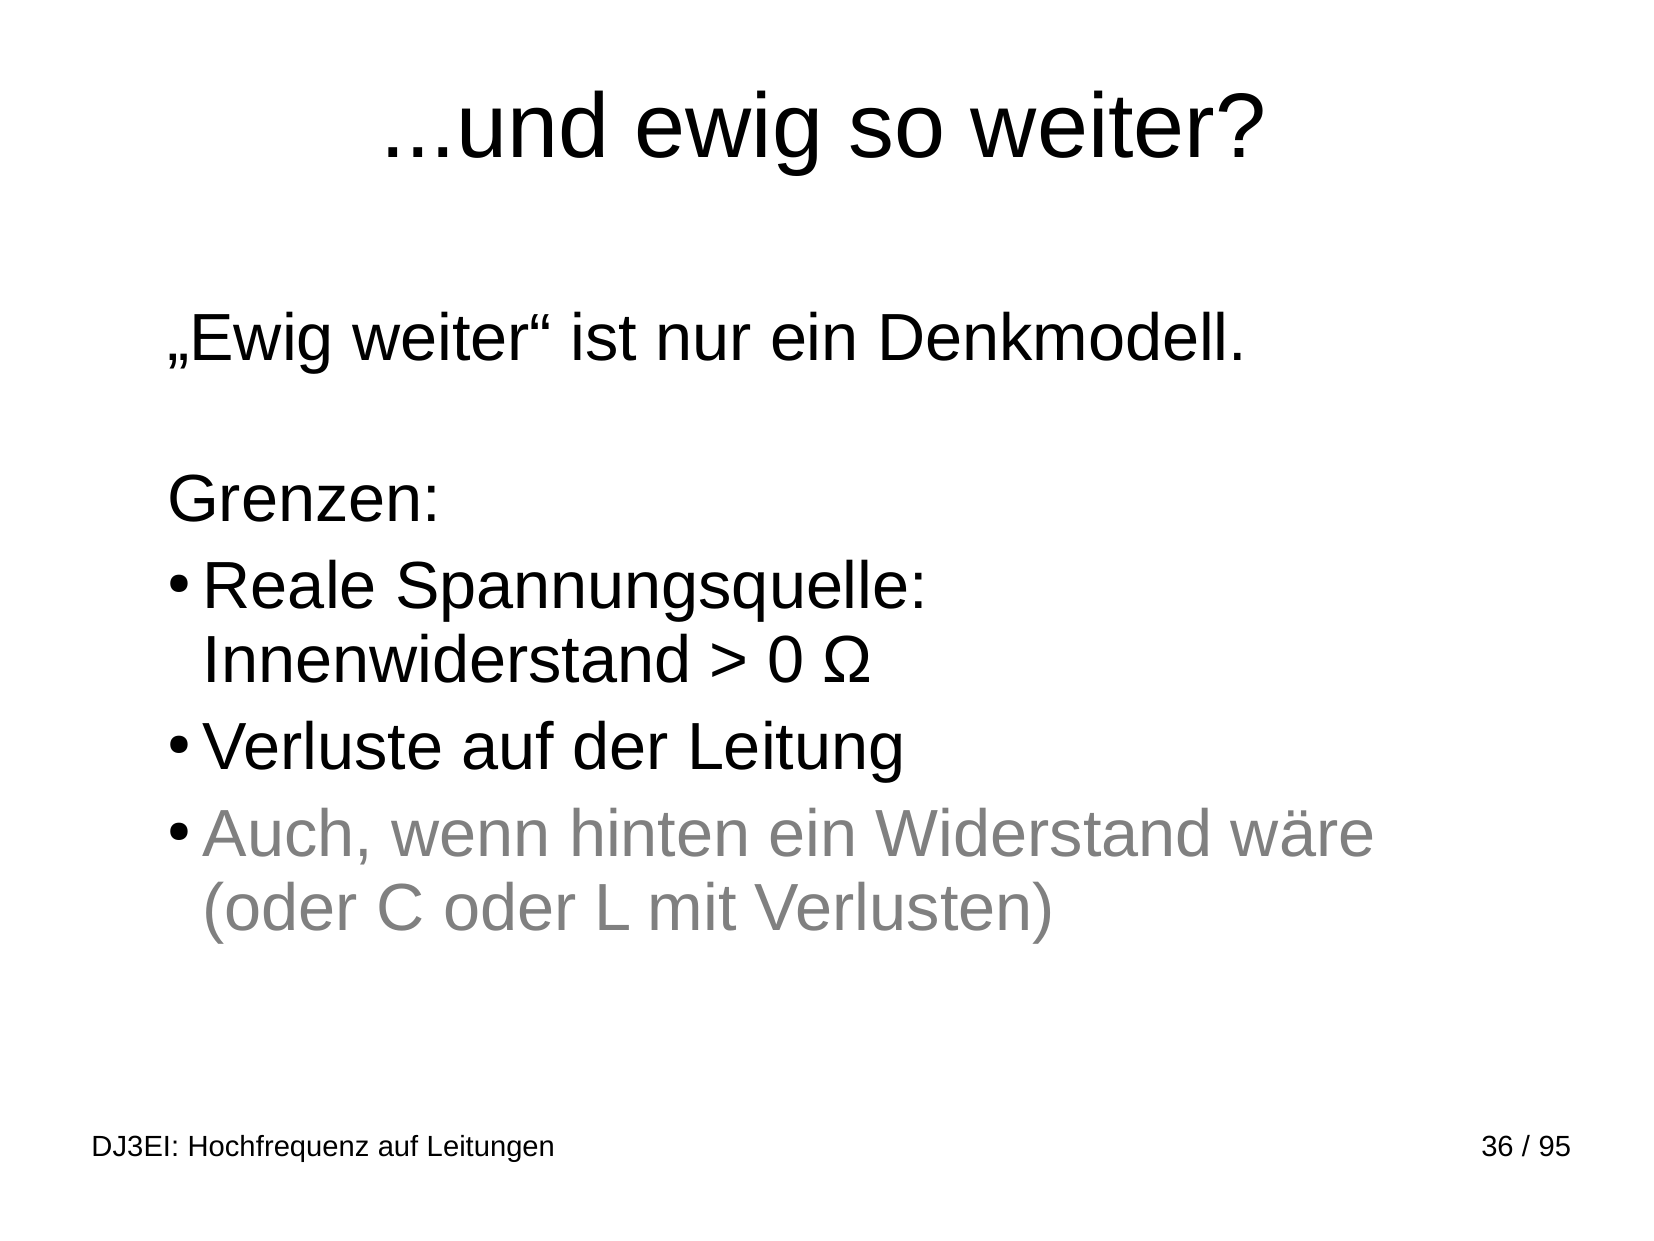

# ...und ewig so weiter?
„Ewig weiter“ ist nur ein Denkmodell.
Grenzen:
Reale Spannungsquelle:
Innenwiderstand > 0 Ω
Verluste auf der Leitung
Auch, wenn hinten ein Widerstand wäre
(oder C oder L mit Verlusten)